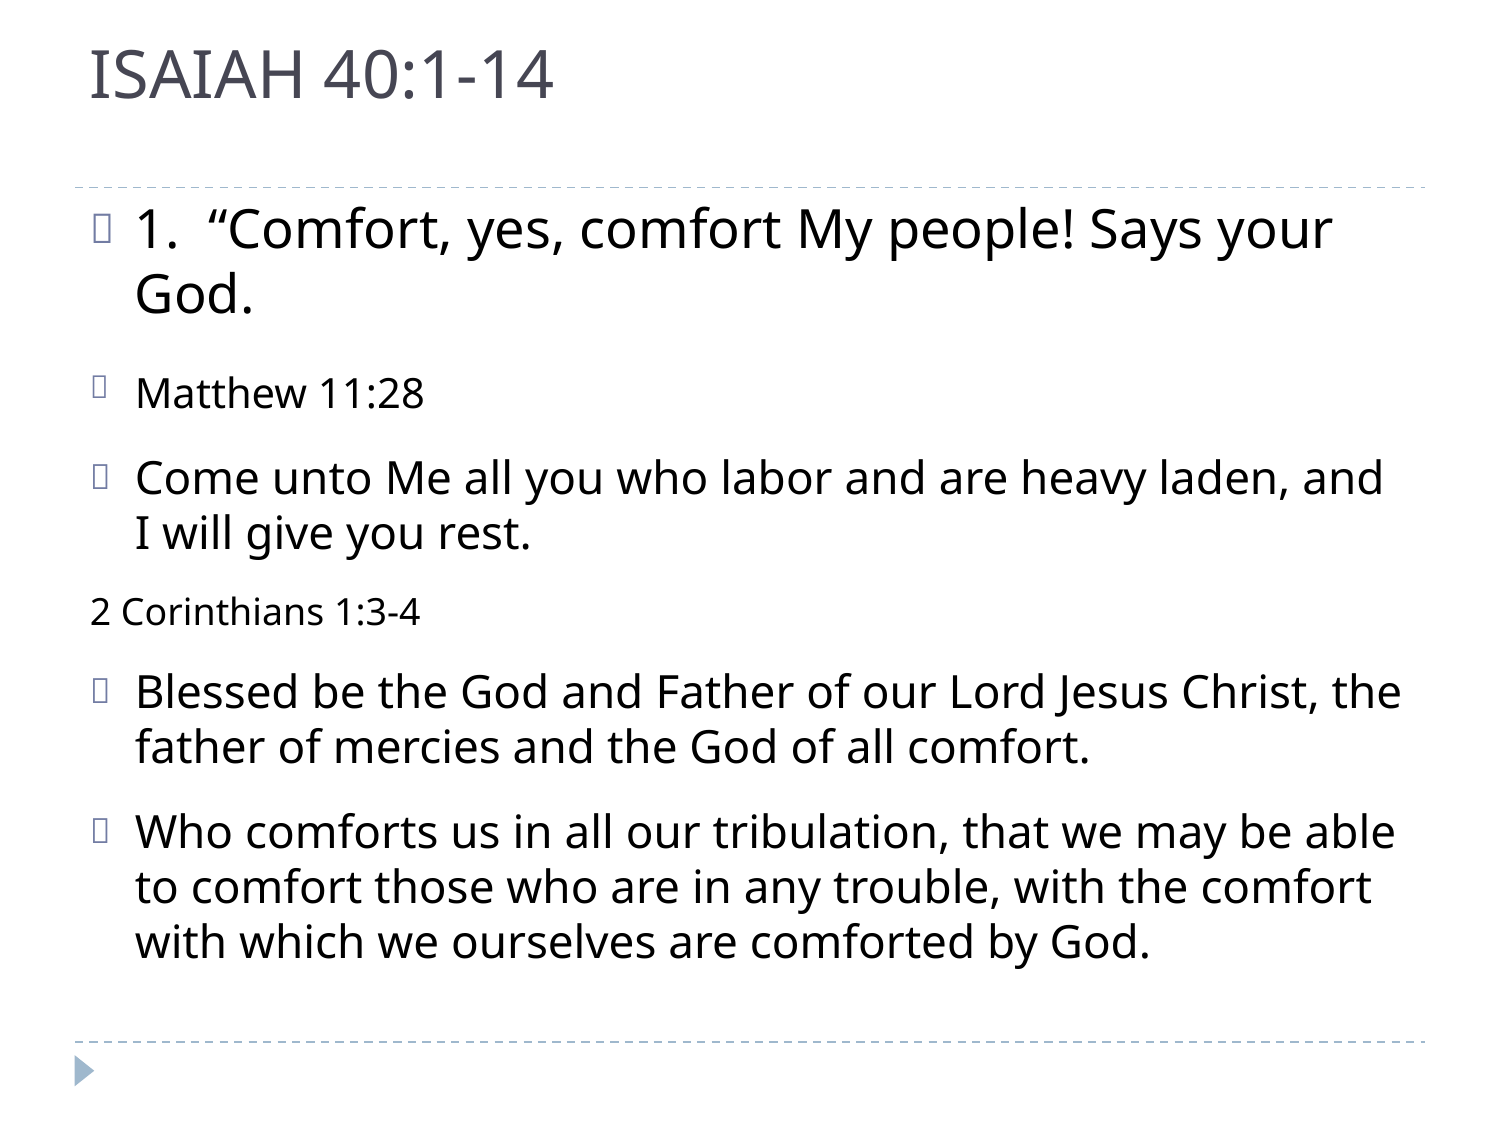

# ISAIAH 40:1-14
1. “Comfort, yes, comfort My people! Says your God.
Matthew 11:28
Come unto Me all you who labor and are heavy laden, and I will give you rest.
2 Corinthians 1:3-4
Blessed be the God and Father of our Lord Jesus Christ, the father of mercies and the God of all comfort.
Who comforts us in all our tribulation, that we may be able to comfort those who are in any trouble, with the comfort with which we ourselves are comforted by God.